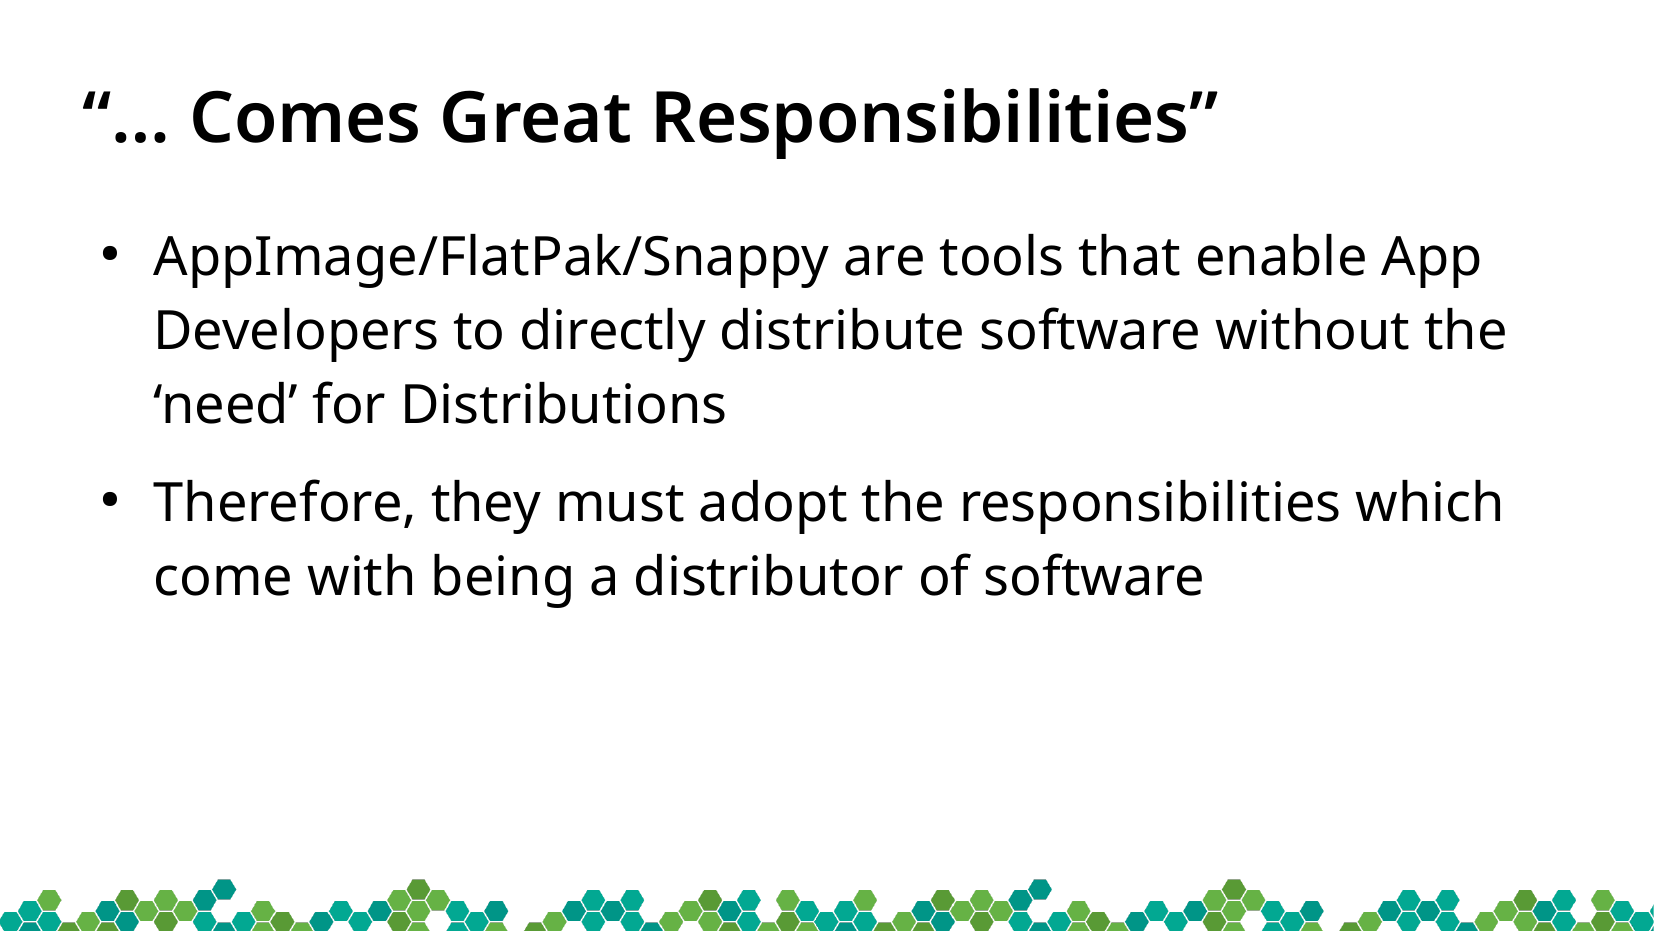

# “… Comes Great Responsibilities”
AppImage/FlatPak/Snappy are tools that enable App Developers to directly distribute software without the ‘need’ for Distributions
Therefore, they must adopt the responsibilities which come with being a distributor of software